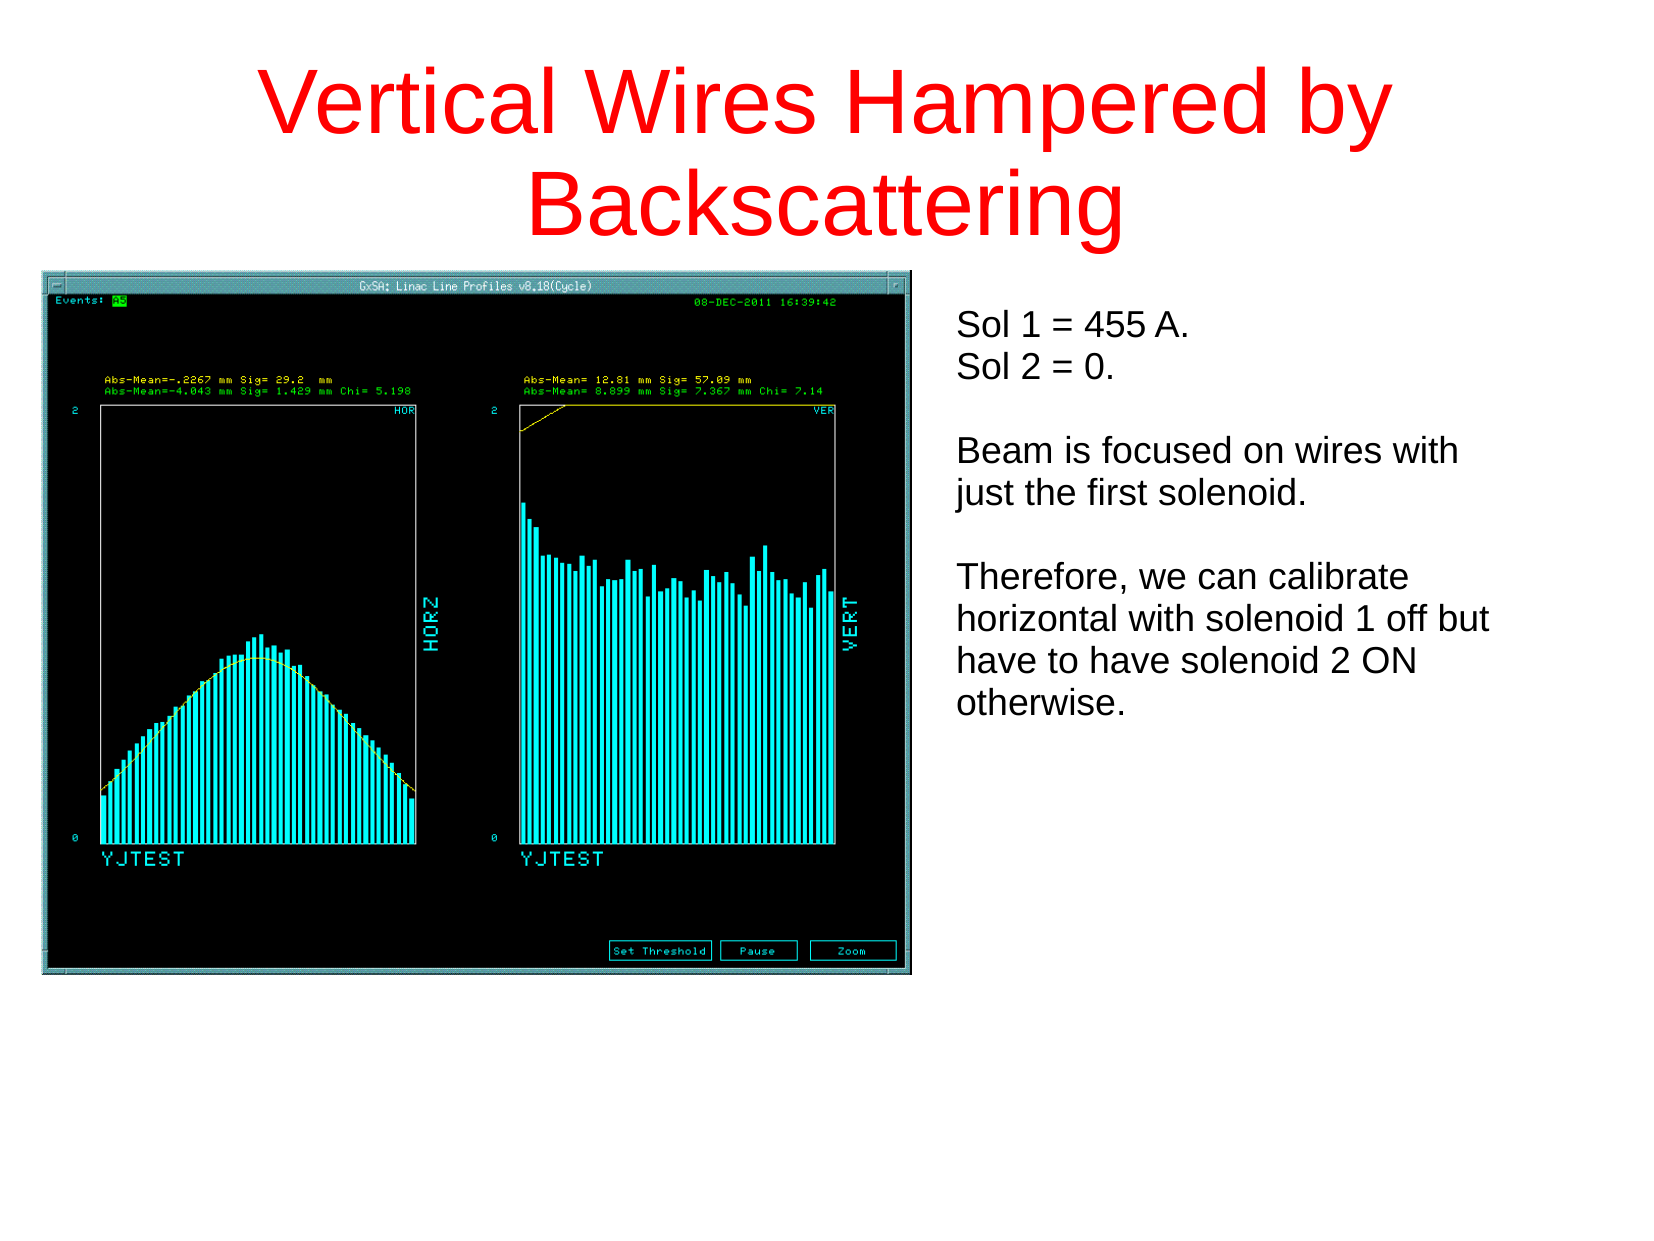

# Vertical Wires Hampered by Backscattering
Sol 1 = 455 A.
Sol 2 = 0.
Beam is focused on wires with just the first solenoid.
Therefore, we can calibrate horizontal with solenoid 1 off but have to have solenoid 2 ON otherwise.